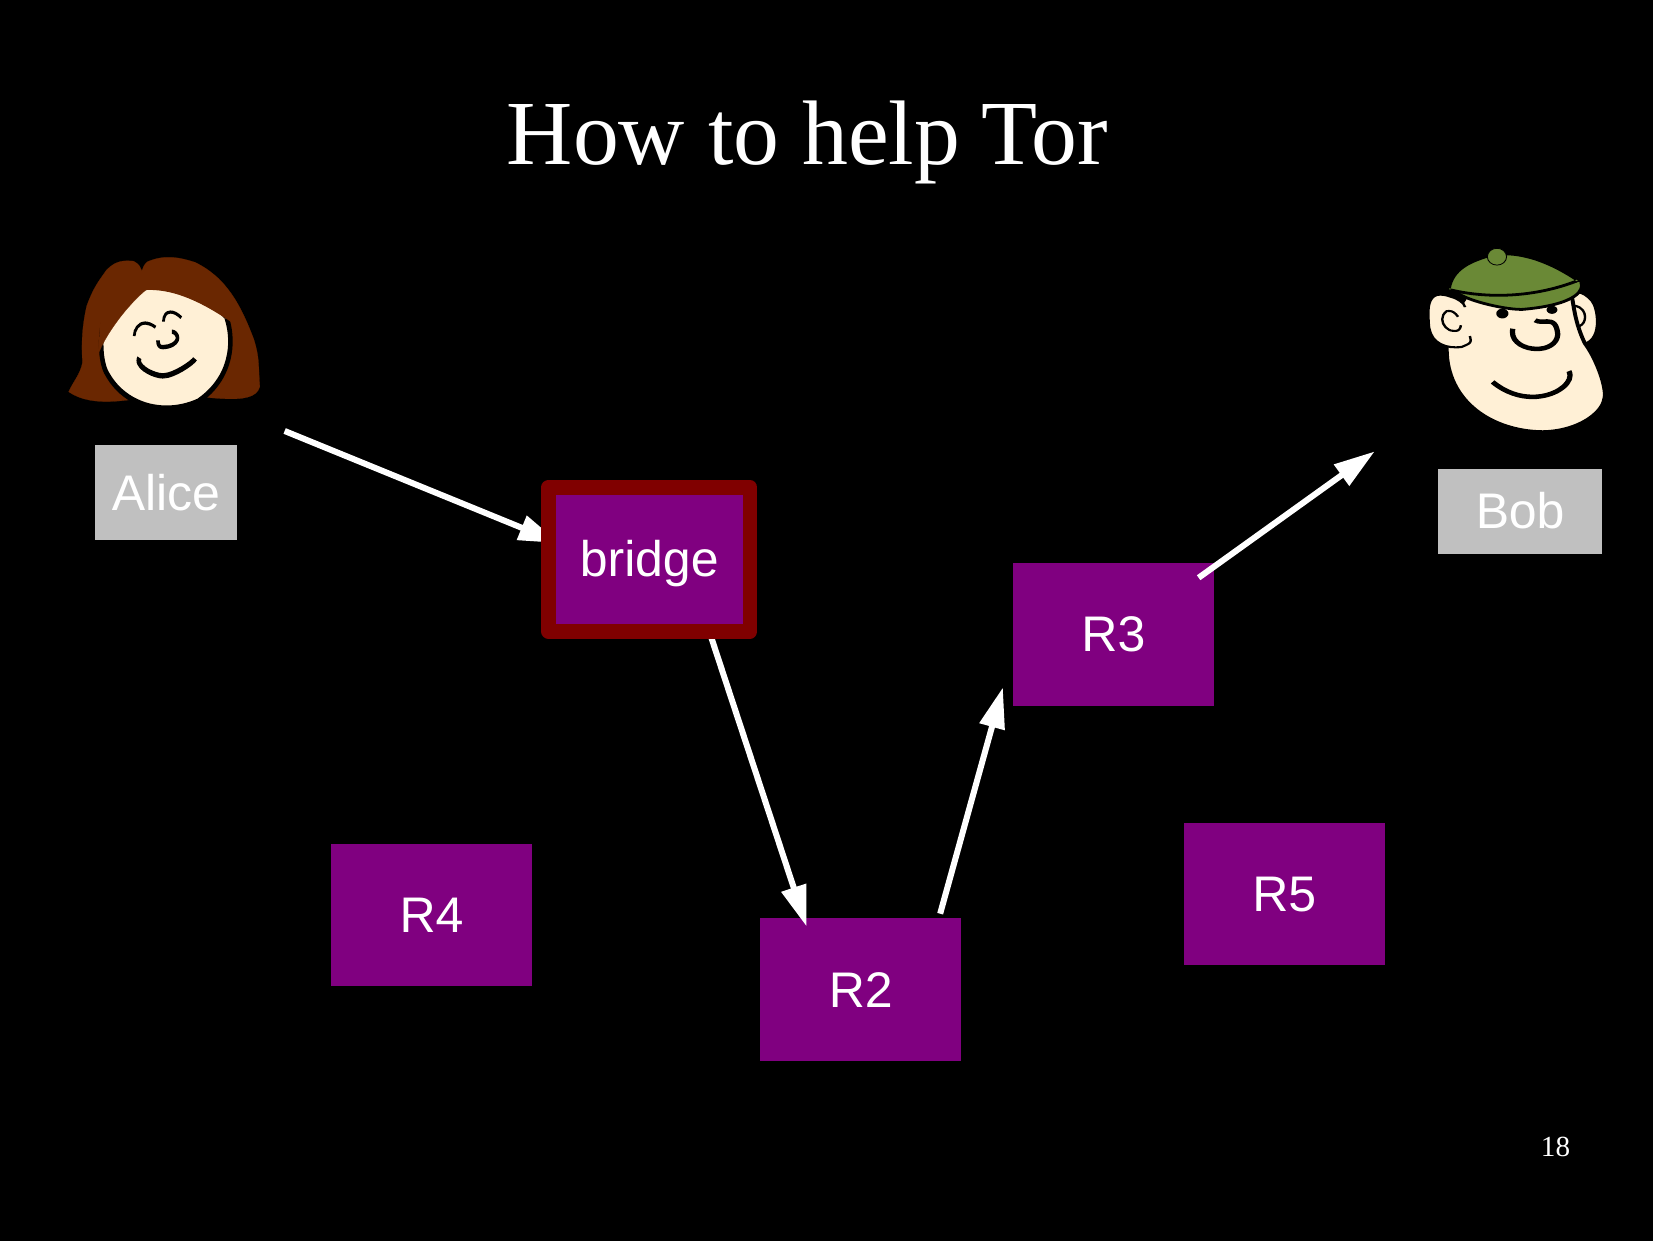

How to help Tor
Alice
Bob
bridge
R3
R5
R4
R2
18